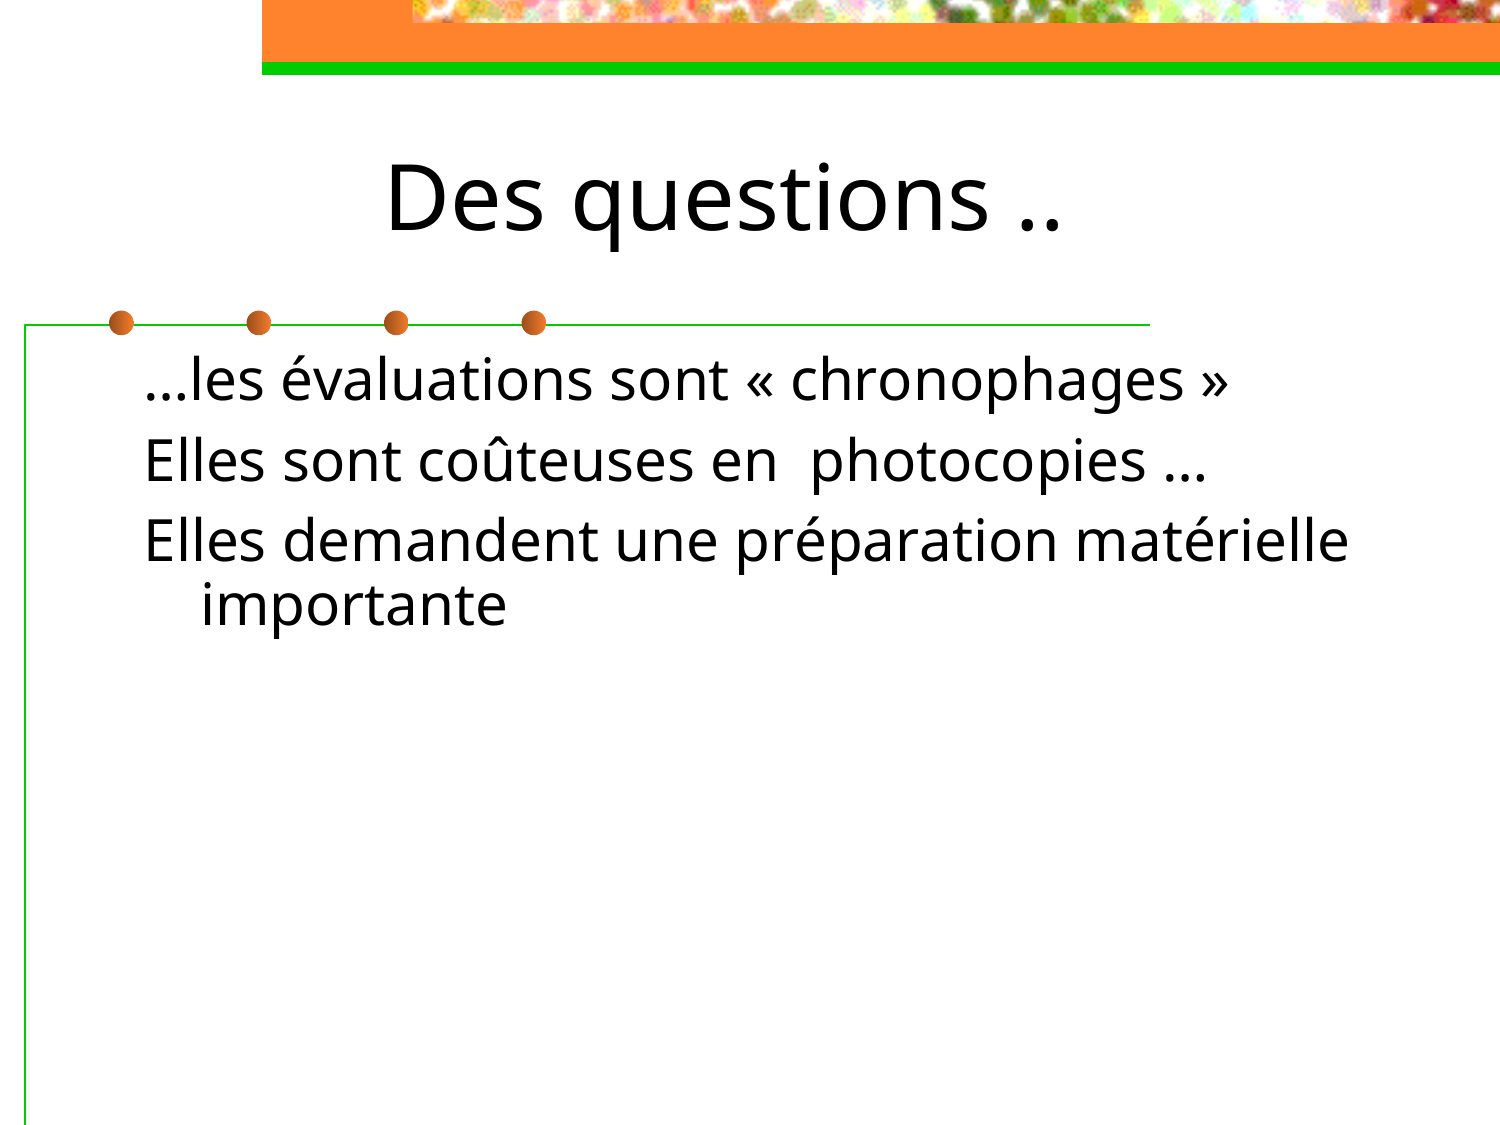

# Des questions ..
…les évaluations sont « chronophages »
Elles sont coûteuses en photocopies …
Elles demandent une préparation matérielle importante